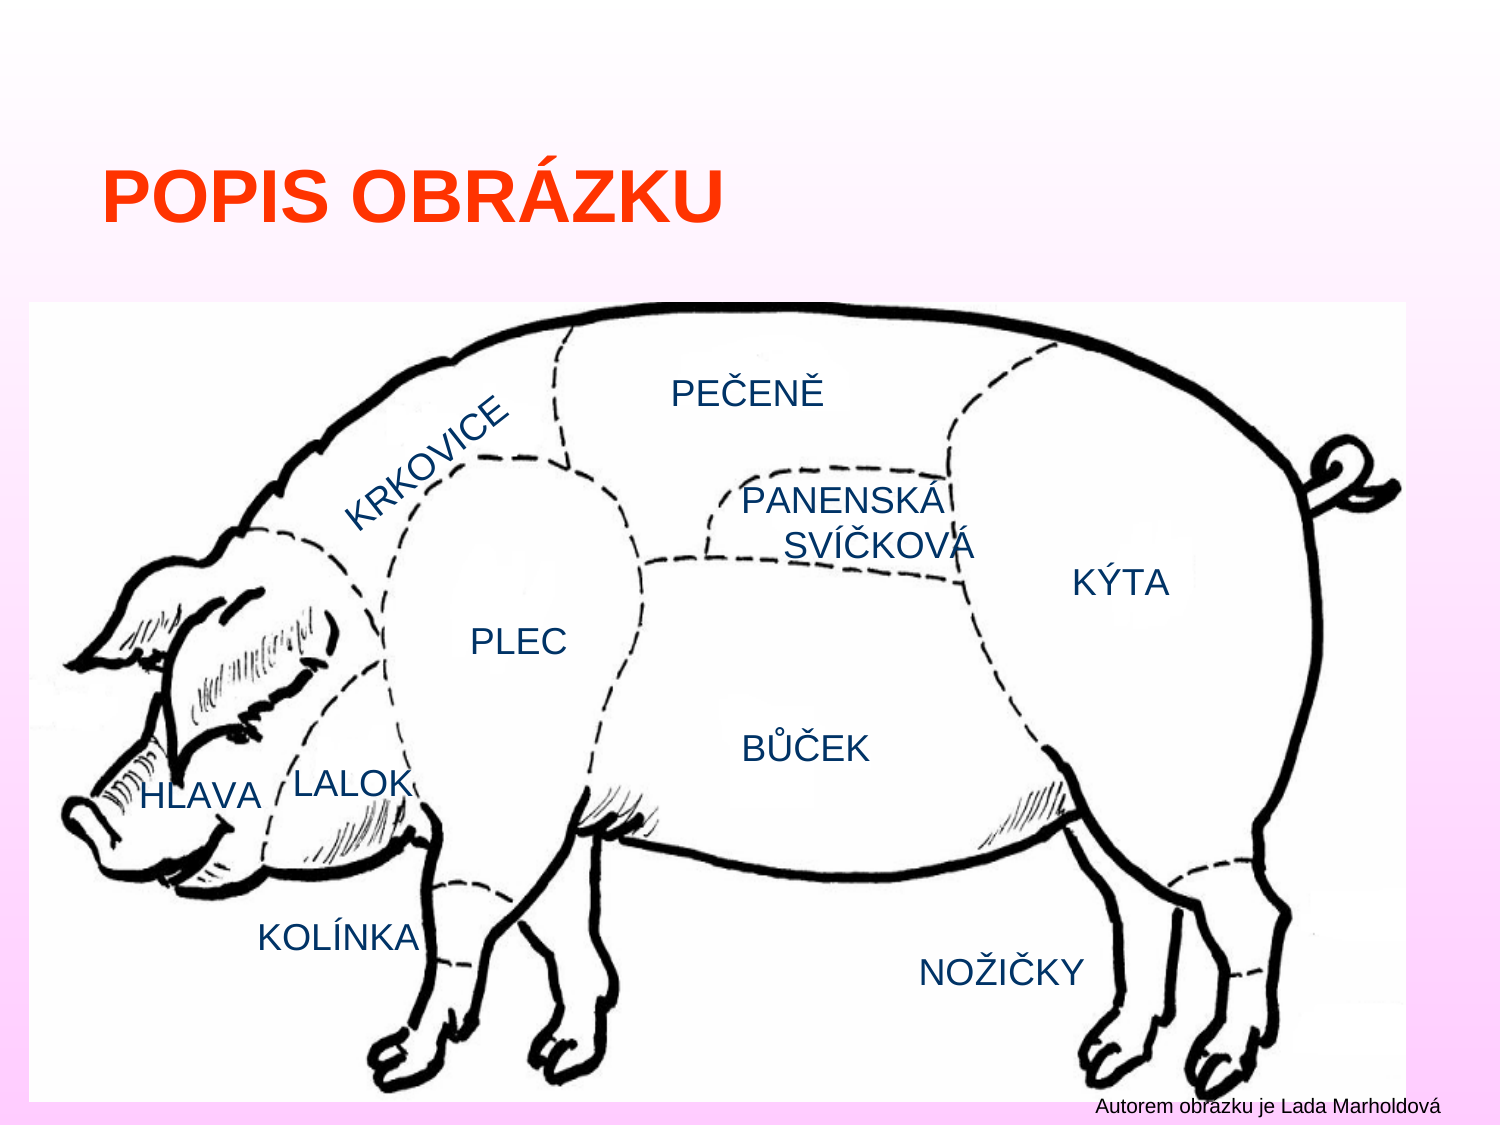

# POPIS OBRÁZKU
PEČENĚ
KRKOVICE
PANENSKÁ
 SVÍČKOVÁ
KÝTA
PLEC
BŮČEK
LALOK
HLAVA
KOLÍNKA
NOŽIČKY
Autorem obrázku je Lada Marholdová